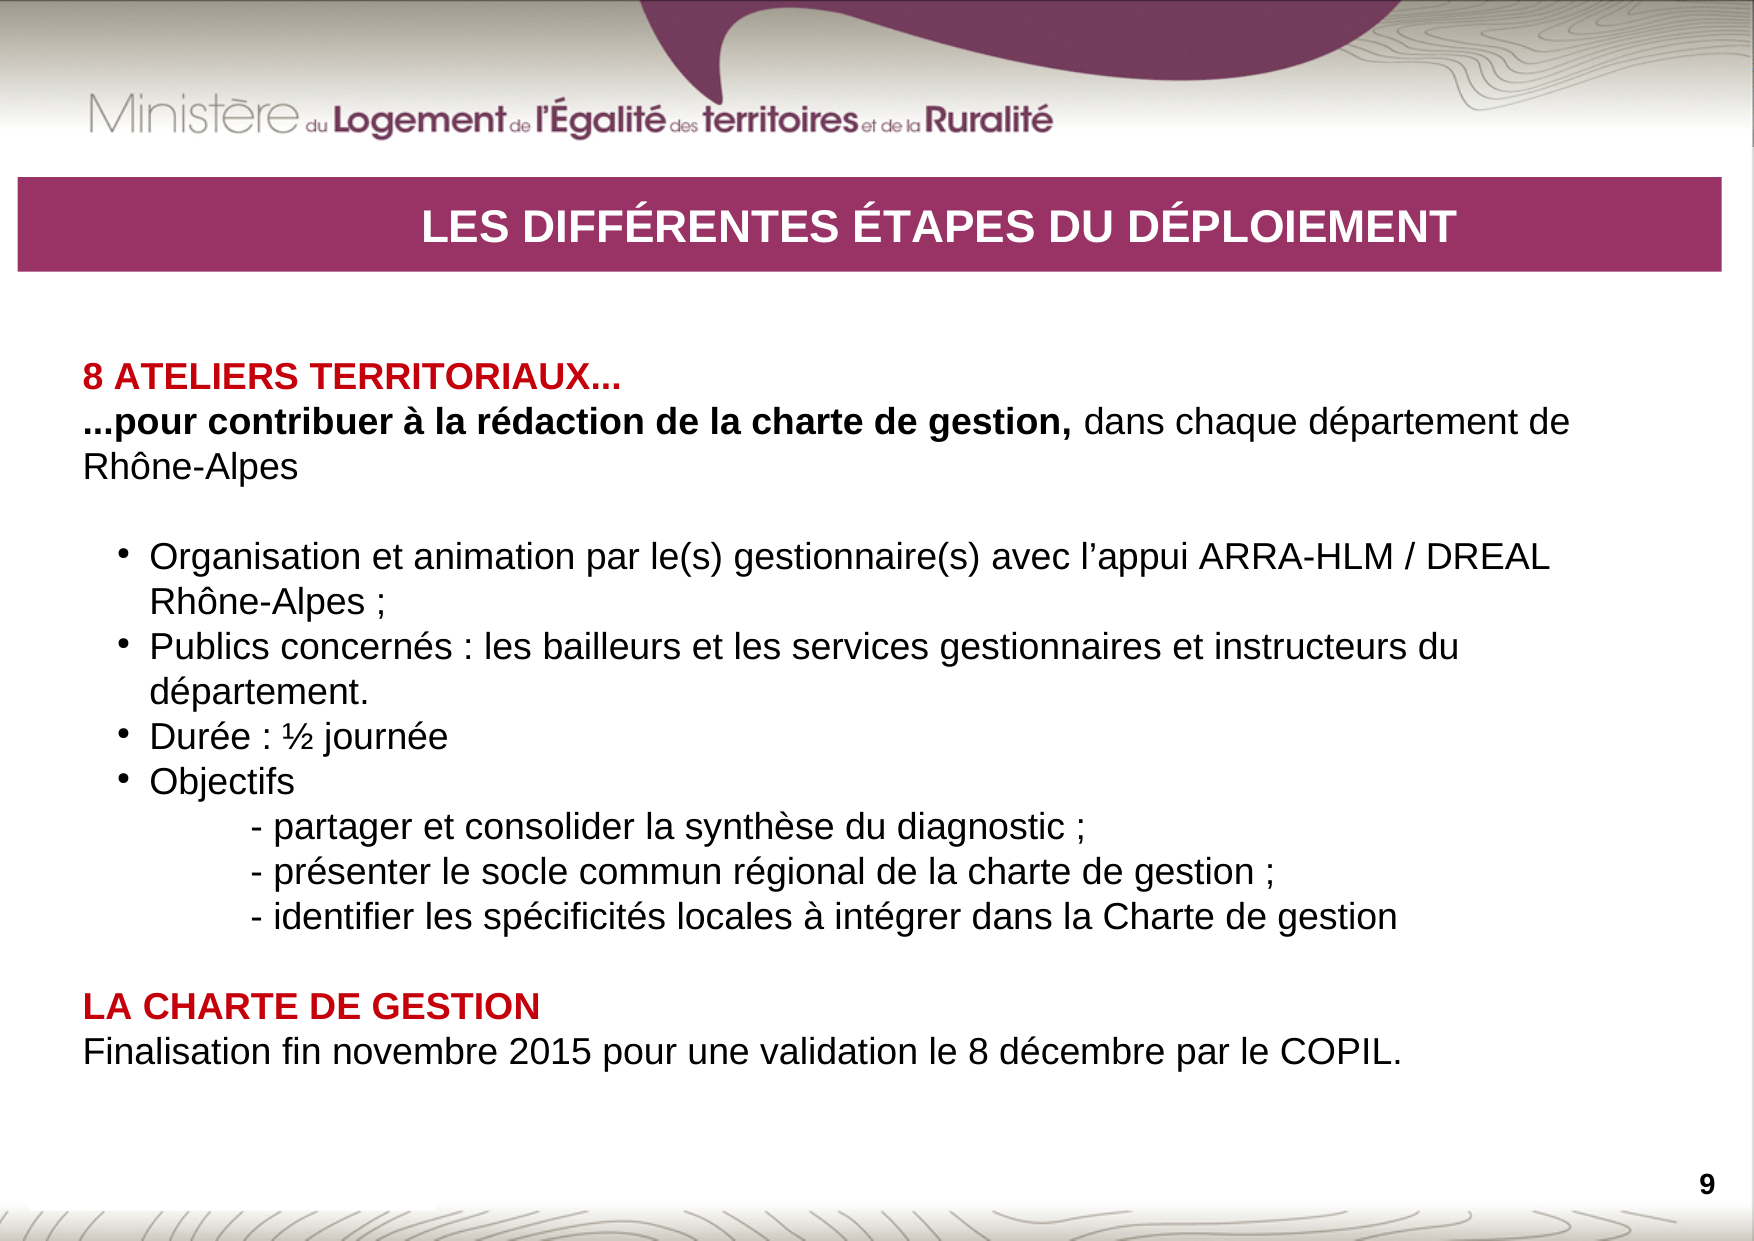

LES DIFFÉRENTES ÉTAPES DU DÉPLOIEMENT
8 ATELIERS TERRITORIAUX...
...pour contribuer à la rédaction de la charte de gestion, dans chaque département de Rhône-Alpes
Organisation et animation par le(s) gestionnaire(s) avec l’appui ARRA-HLM / DREAL Rhône-Alpes ;
Publics concernés : les bailleurs et les services gestionnaires et instructeurs du département.
Durée : ½ journée
Objectifs
 - partager et consolider la synthèse du diagnostic ;
 - présenter le socle commun régional de la charte de gestion ;
 - identifier les spécificités locales à intégrer dans la Charte de gestion
LA CHARTE DE GESTION
Finalisation fin novembre 2015 pour une validation le 8 décembre par le COPIL.